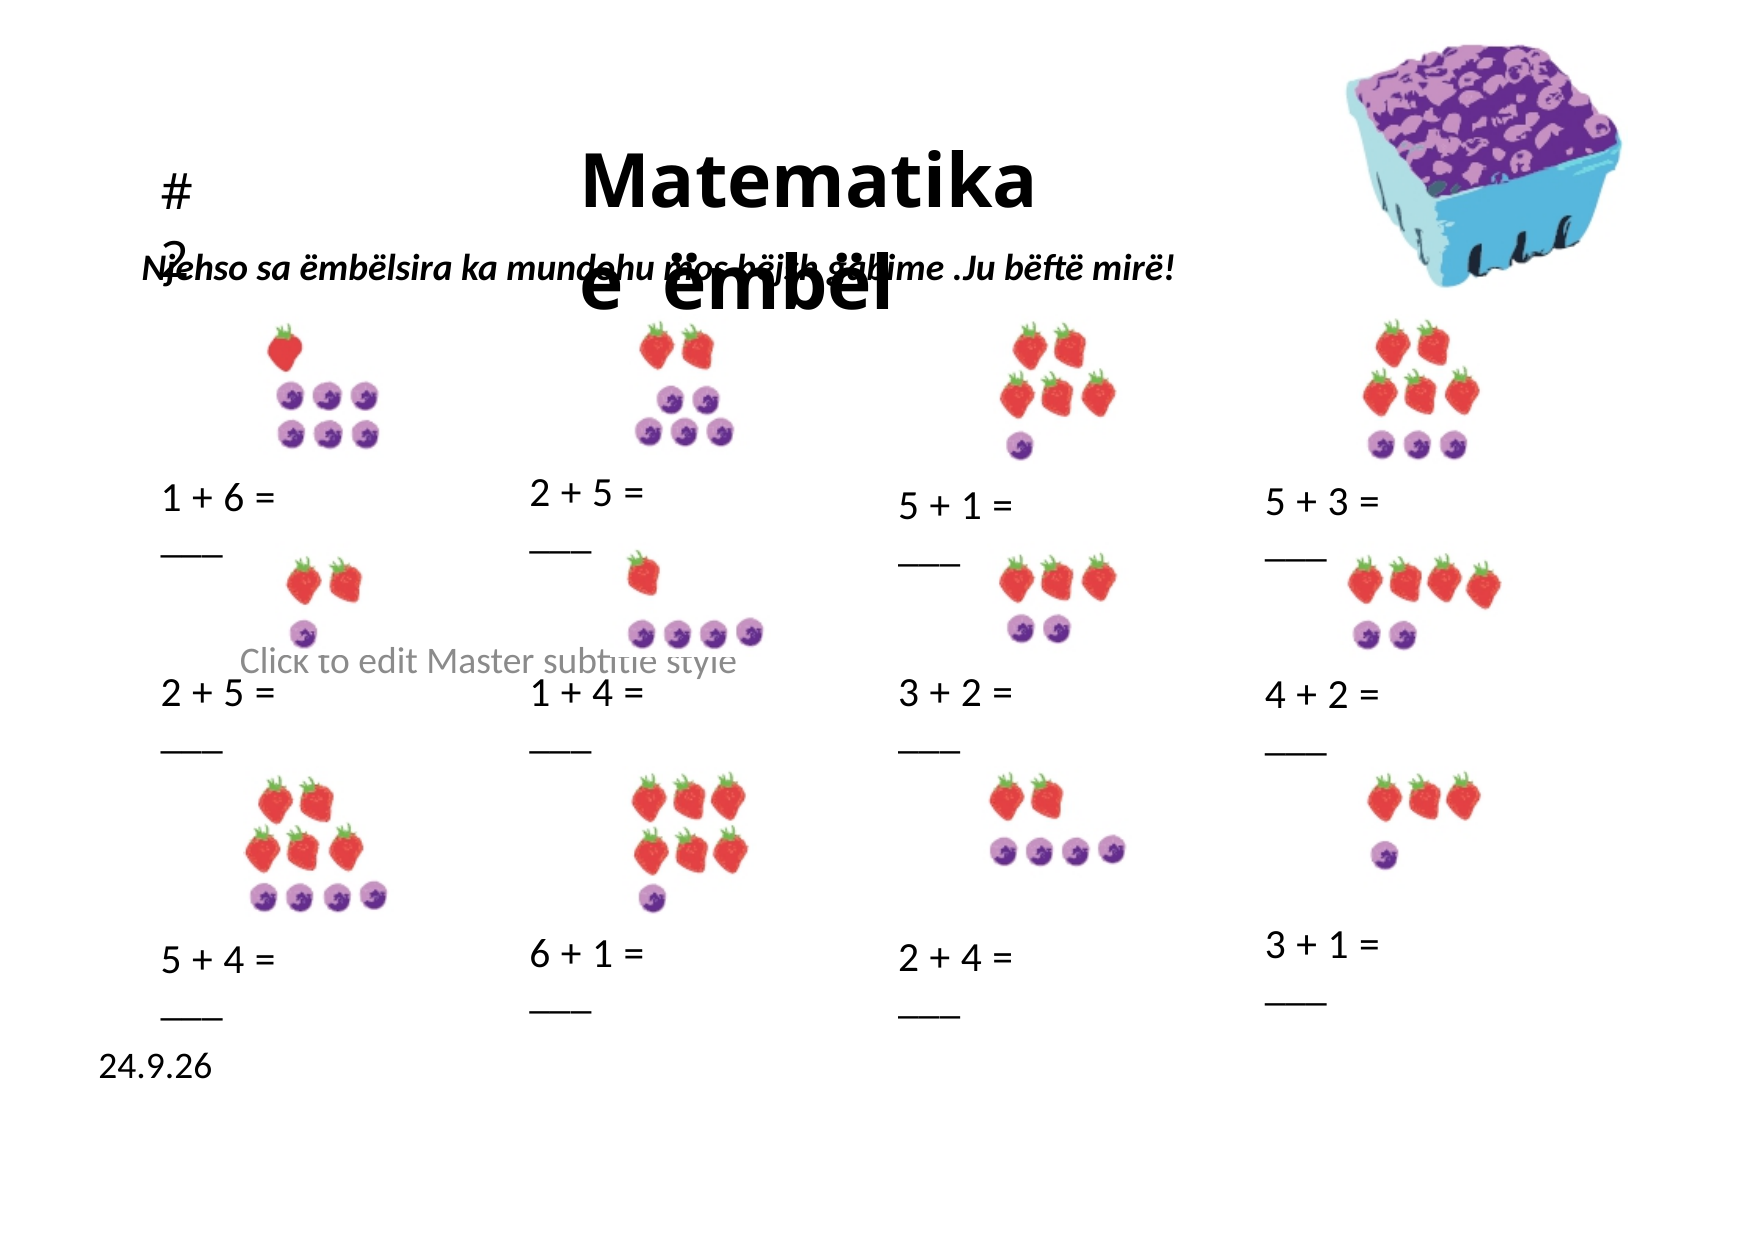

Matematika e ëmbël
#2
Njehso sa ëmbëlsira ka mundohu mos bëjsh gabime .Ju bëftë mirë!
2 + 5 = ___
1 + 6 = ___
5 + 3 = ___
5 + 1 = ___
2 + 5 = ___
1 + 4 = ___
3 + 2 = ___
4 + 2 = ___
3 + 1 = ___
6 + 1 = ___
2 + 4 = ___
5 + 4 = ___